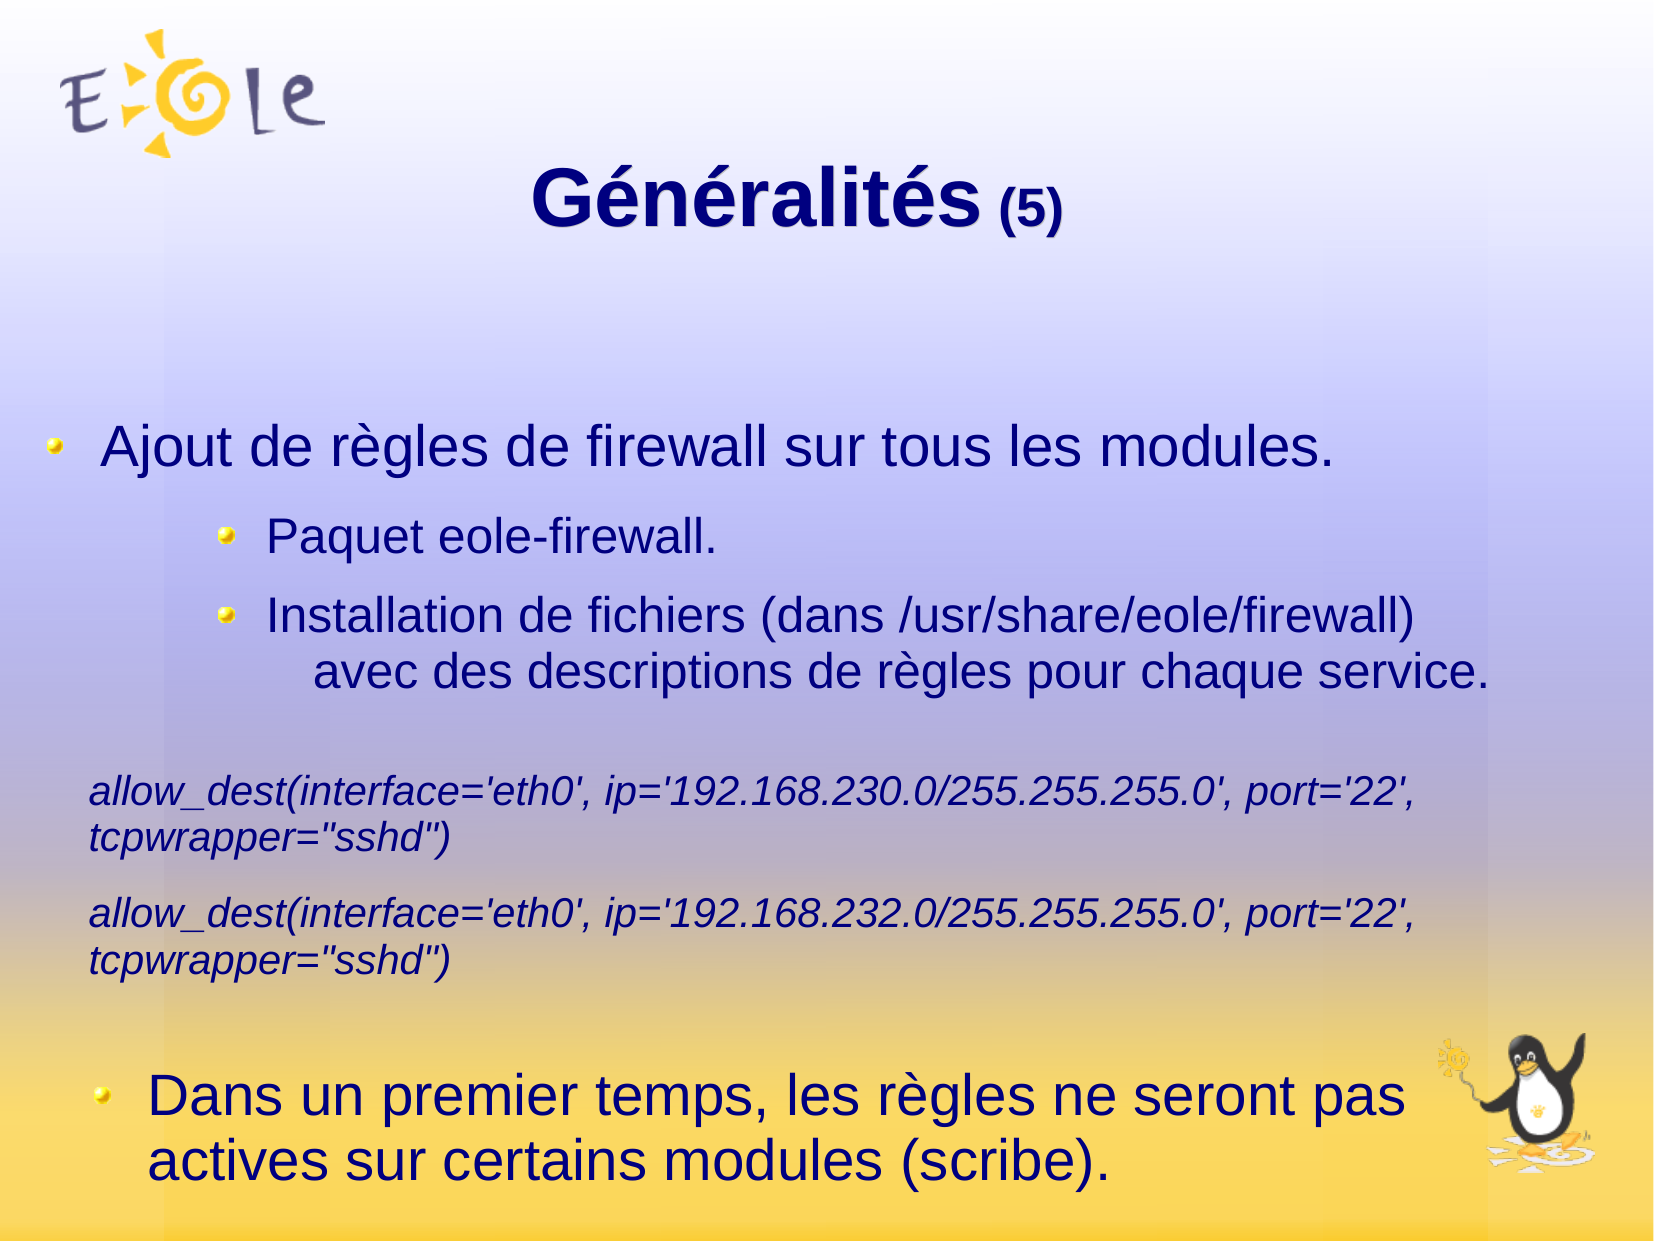

Généralités (5)
Ajout de règles de firewall sur tous les modules.
Paquet eole-firewall.
Installation de fichiers (dans /usr/share/eole/firewall) avec des descriptions de règles pour chaque service.
allow_dest(interface='eth0', ip='192.168.230.0/255.255.255.0', port='22', tcpwrapper="sshd")
allow_dest(interface='eth0', ip='192.168.232.0/255.255.255.0', port='22', tcpwrapper="sshd")
# Dans un premier temps, les règles ne seront pas actives sur certains modules (scribe).